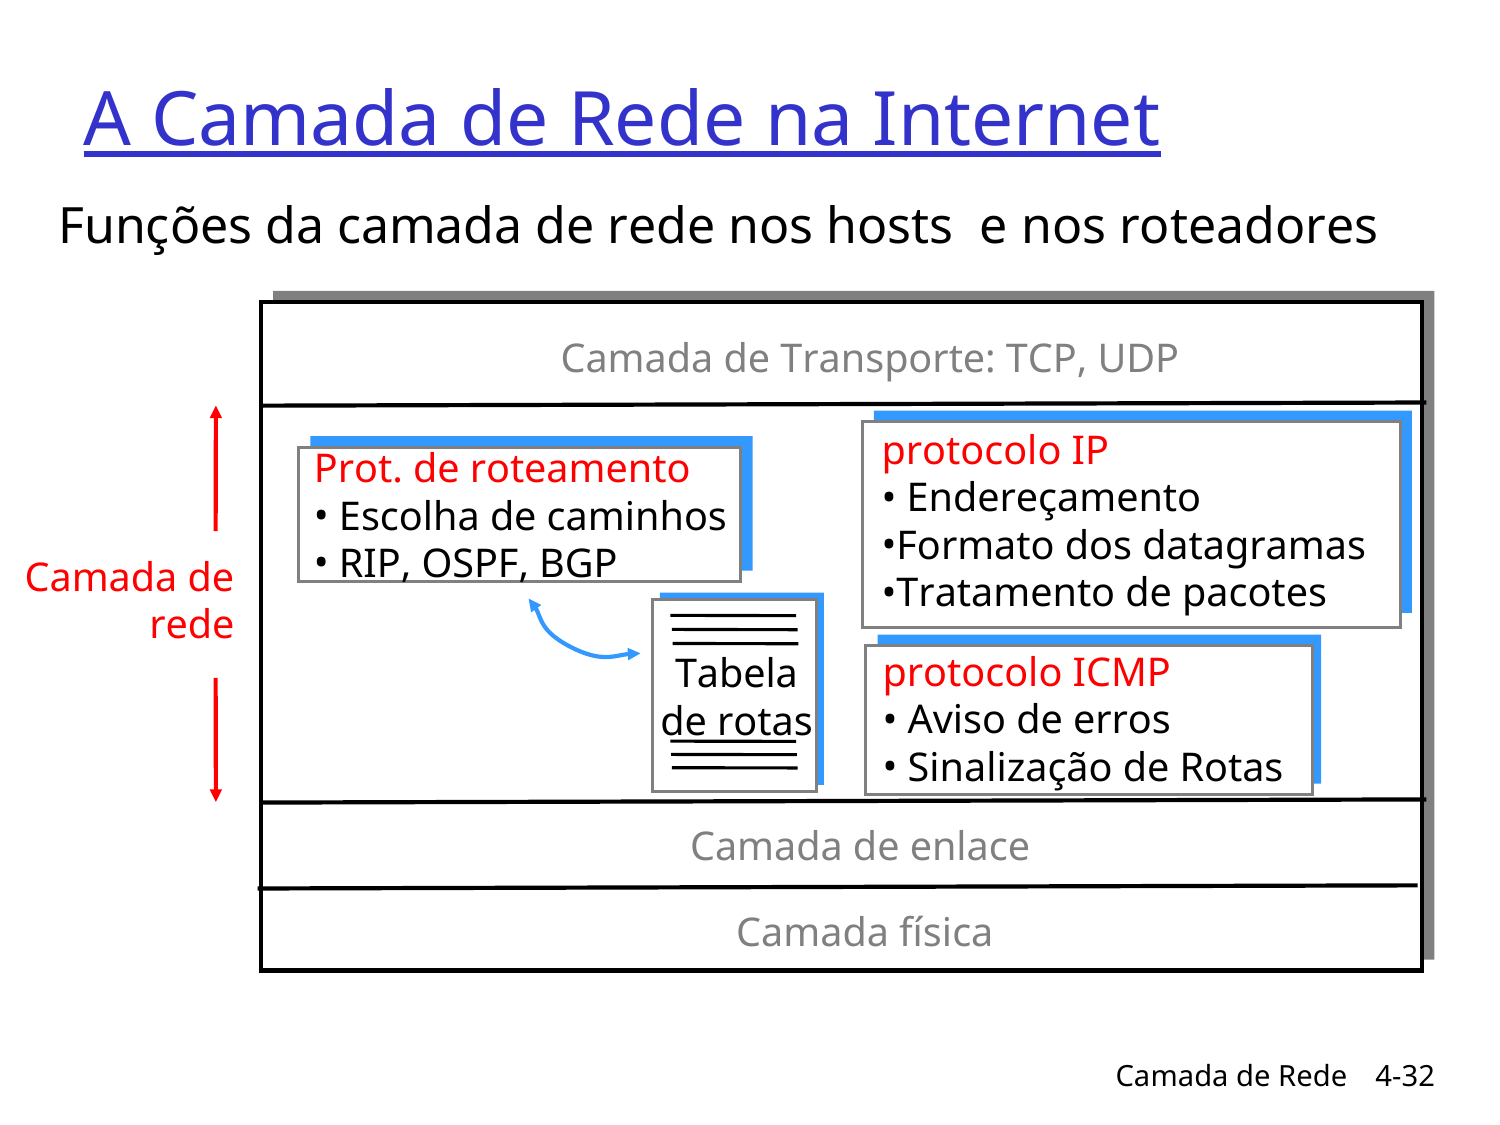

A Camada de Rede na Internet
Funções da camada de rede nos hosts e nos roteadores
Camada de Transporte: TCP, UDP
protocolo IP
 Endereçamento
Formato dos datagramas
Tratamento de pacotes
Prot. de roteamento
 Escolha de caminhos
 RIP, OSPF, BGP
Camada de
rede
protocolo ICMP
 Aviso de erros
 Sinalização de Rotas
Tabela
de rotas
Camada de enlace
 Camada física
Camada de Rede